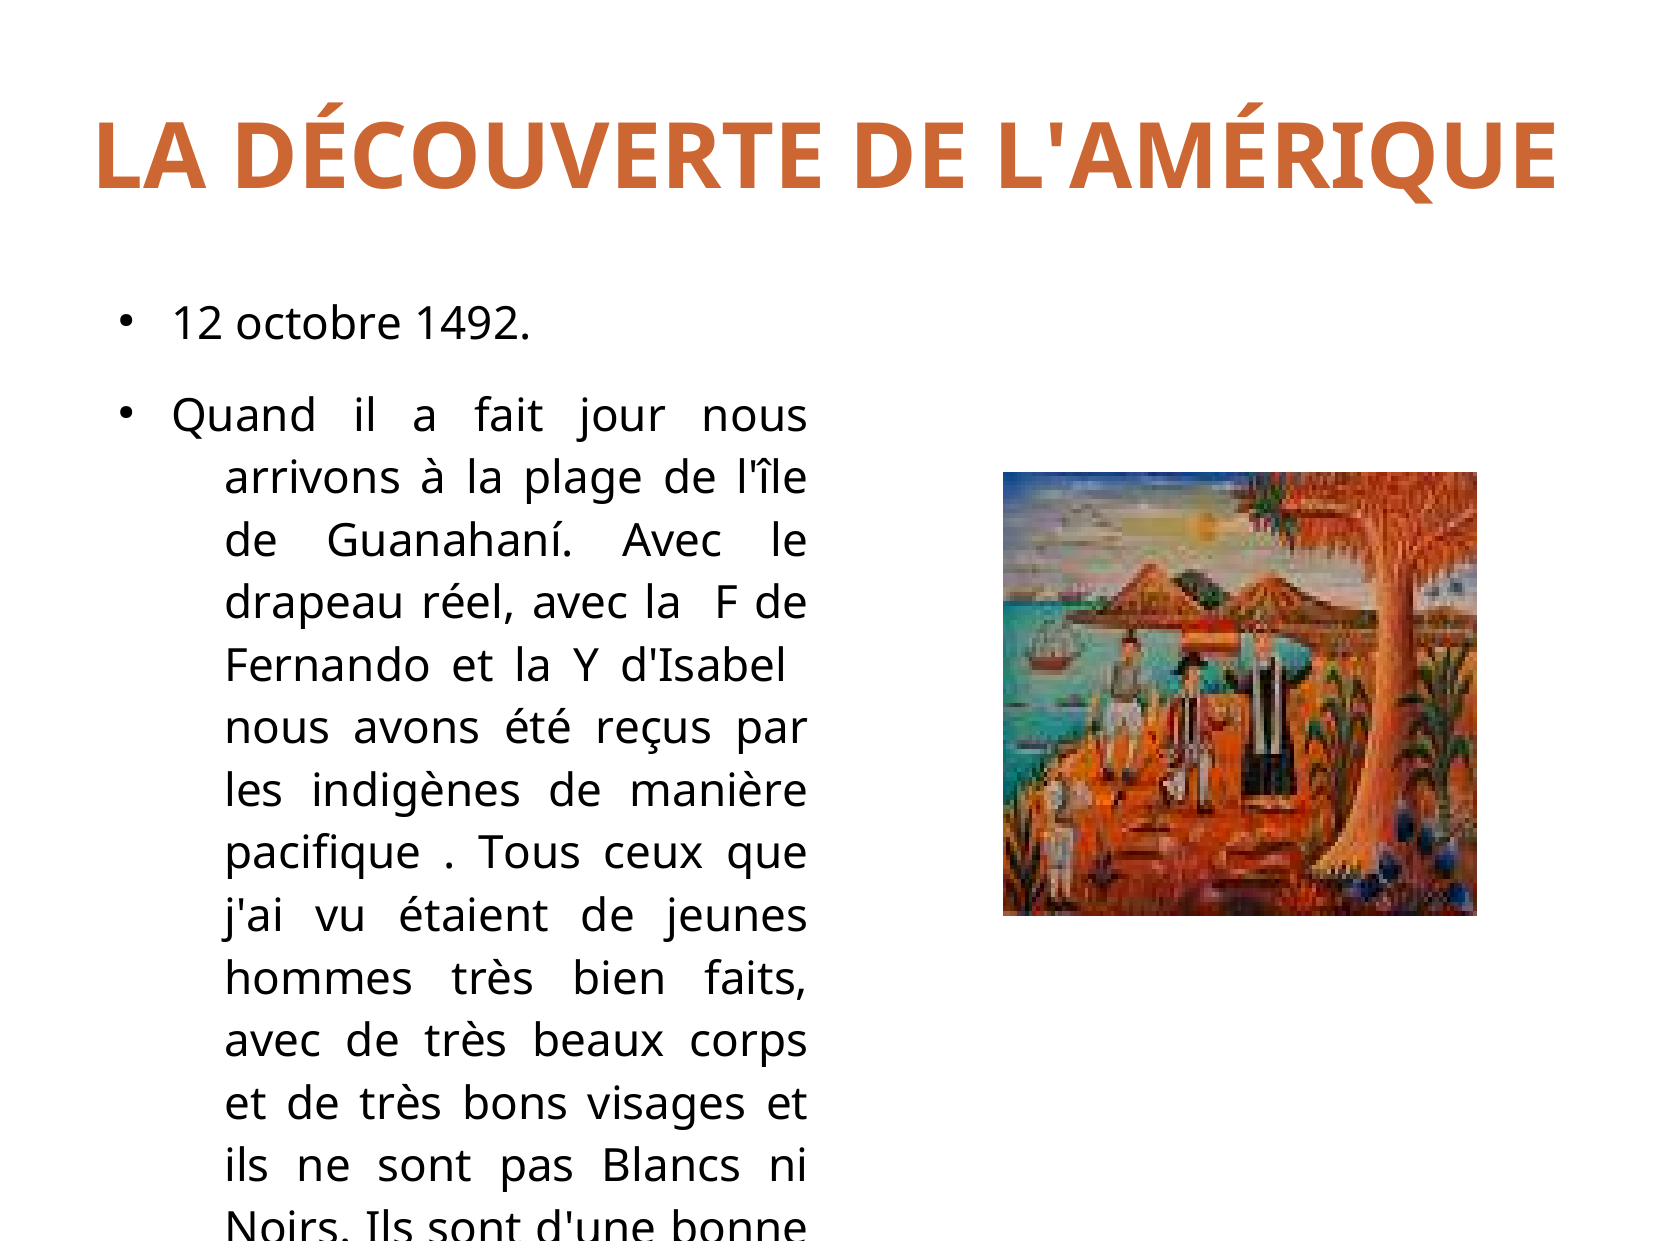

# LA DÉCOUVERTE DE L'AMÉRIQUE
12 octobre 1492.
Quand il a fait jour nous arrivons à la plage de l'île de Guanahaní. Avec le drapeau réel, avec la F de Fernando et la Y d'Isabel nous avons été reçus par les indigènes de manière pacifique . Tous ceux que j'ai vu étaient de jeunes hommes très bien faits, avec de très beaux corps et de très bons visages et ils ne sont pas Blancs ni Noirs. Ils sont d'une bonne taille et très gentils. Ils sont probablement de bons domestiques.